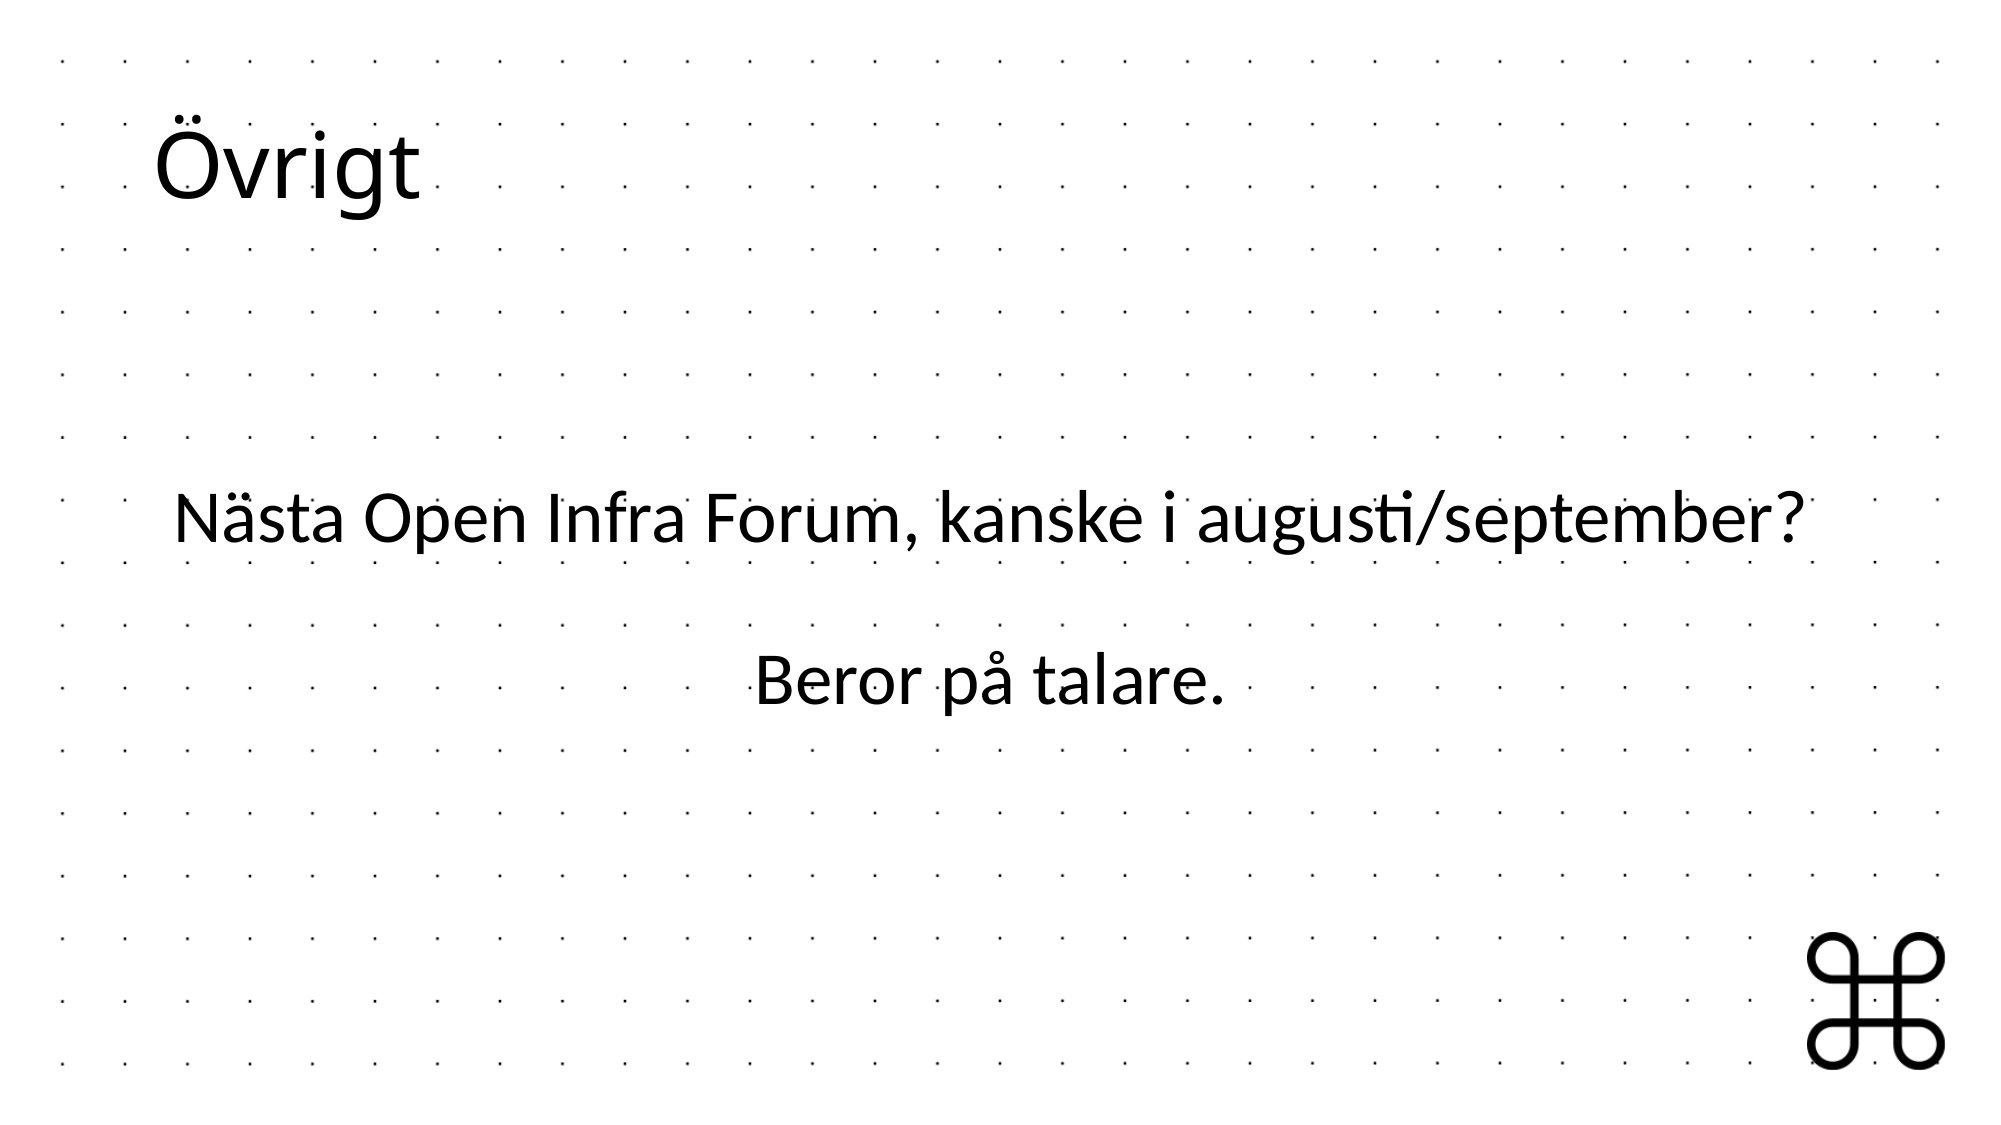

Övrigt
Nästa Open Infra Forum, kanske i augusti/september?
Beror på talare.